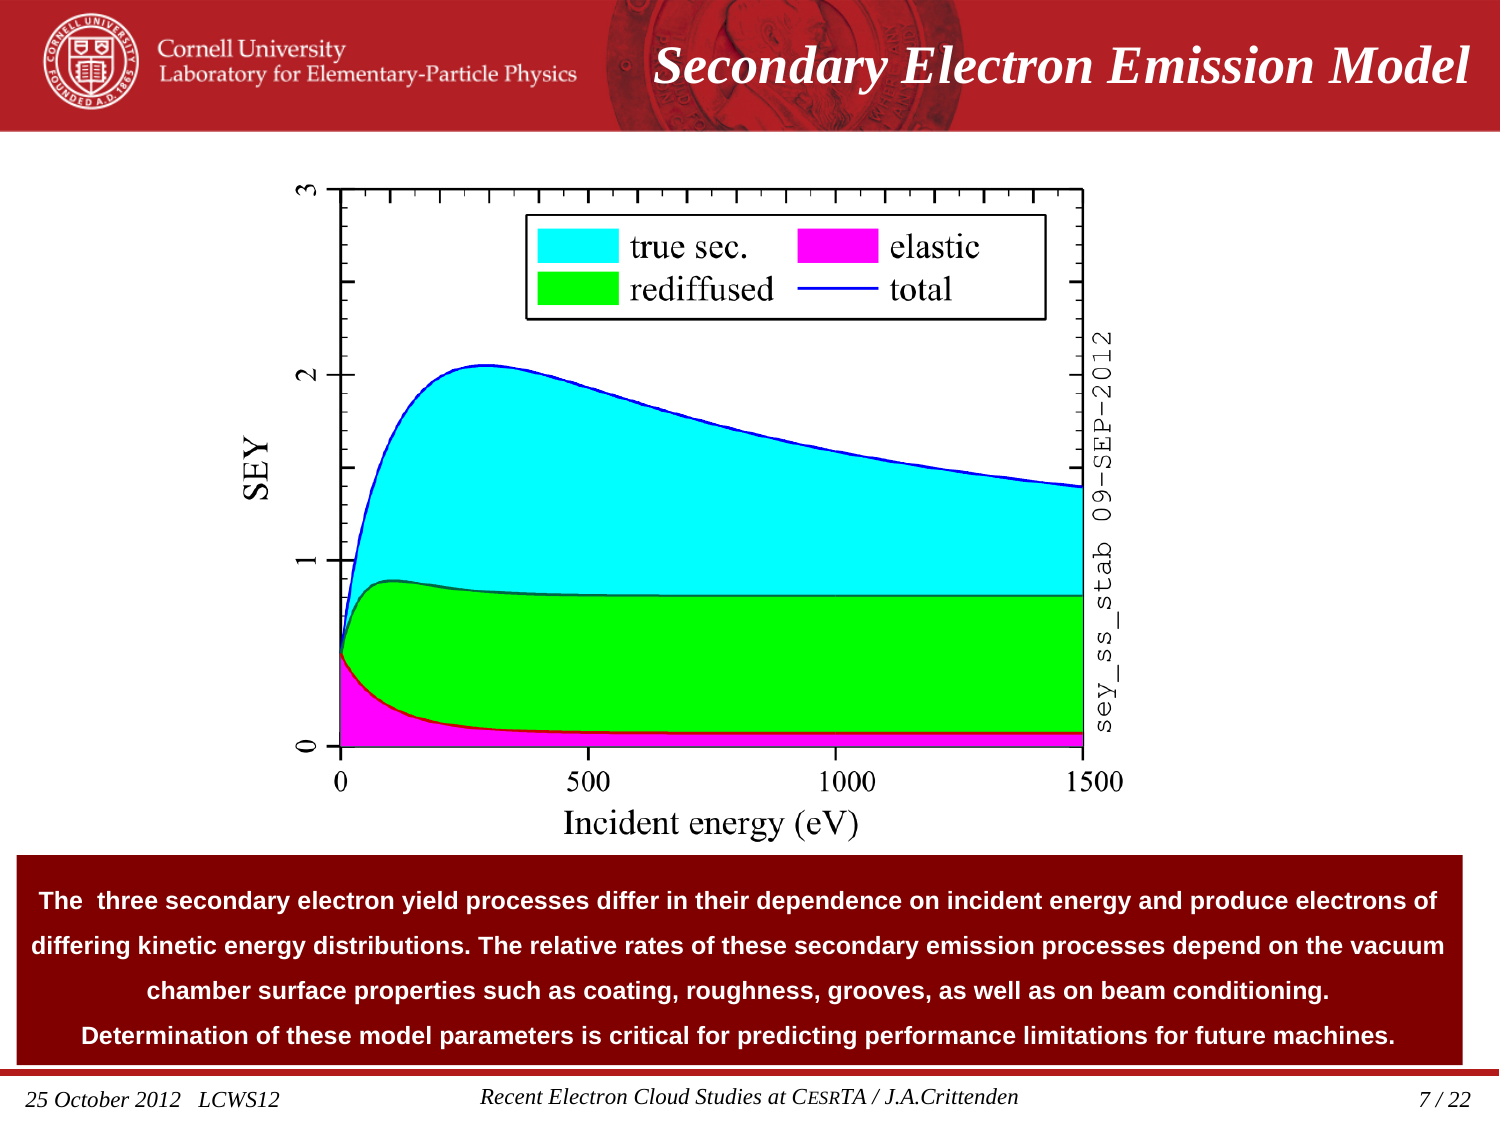

# Secondary Electron Emission Model
The three secondary electron yield processes differ in their dependence on incident energy and produce electrons of differing kinetic energy distributions. The relative rates of these secondary emission processes depend on the vacuum chamber surface properties such as coating, roughness, grooves, as well as on beam conditioning.
Determination of these model parameters is critical for predicting performance limitations for future machines.